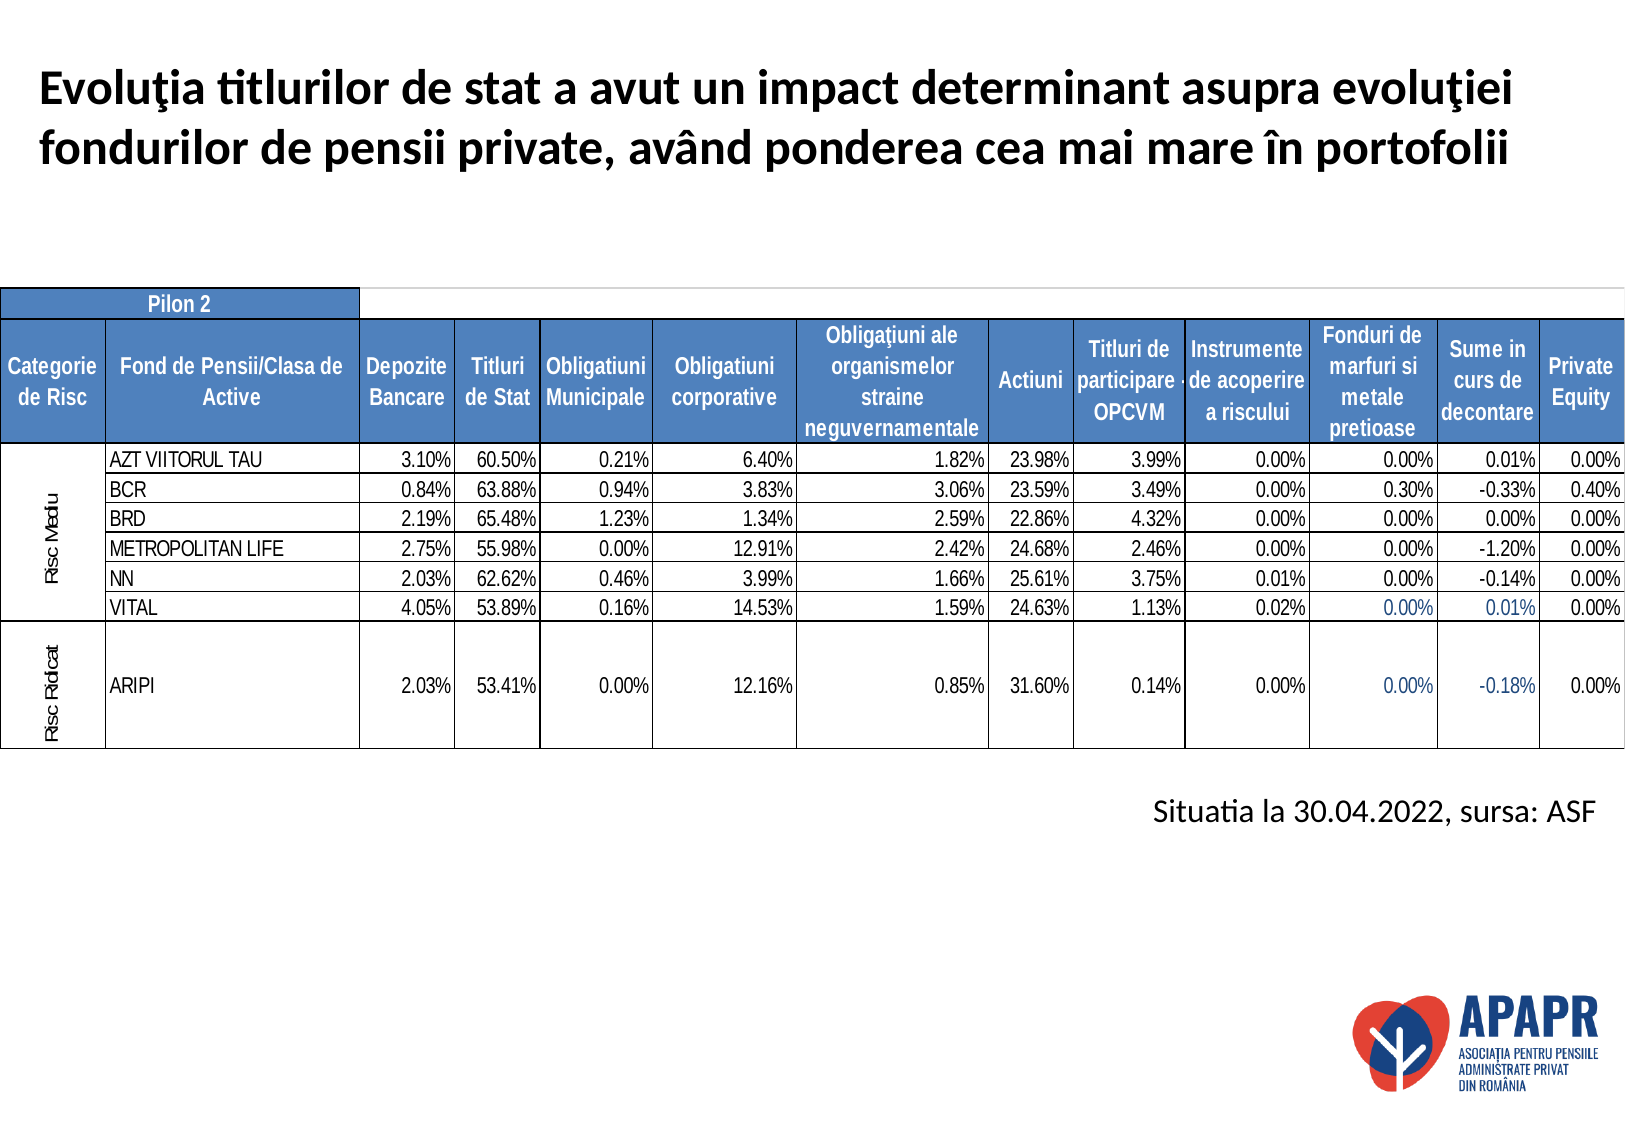

Evoluţia titlurilor de stat a avut un impact determinant asupra evoluţiei fondurilor de pensii private, având ponderea cea mai mare în portofolii
Situatia la 30.04.2022, sursa: ASF